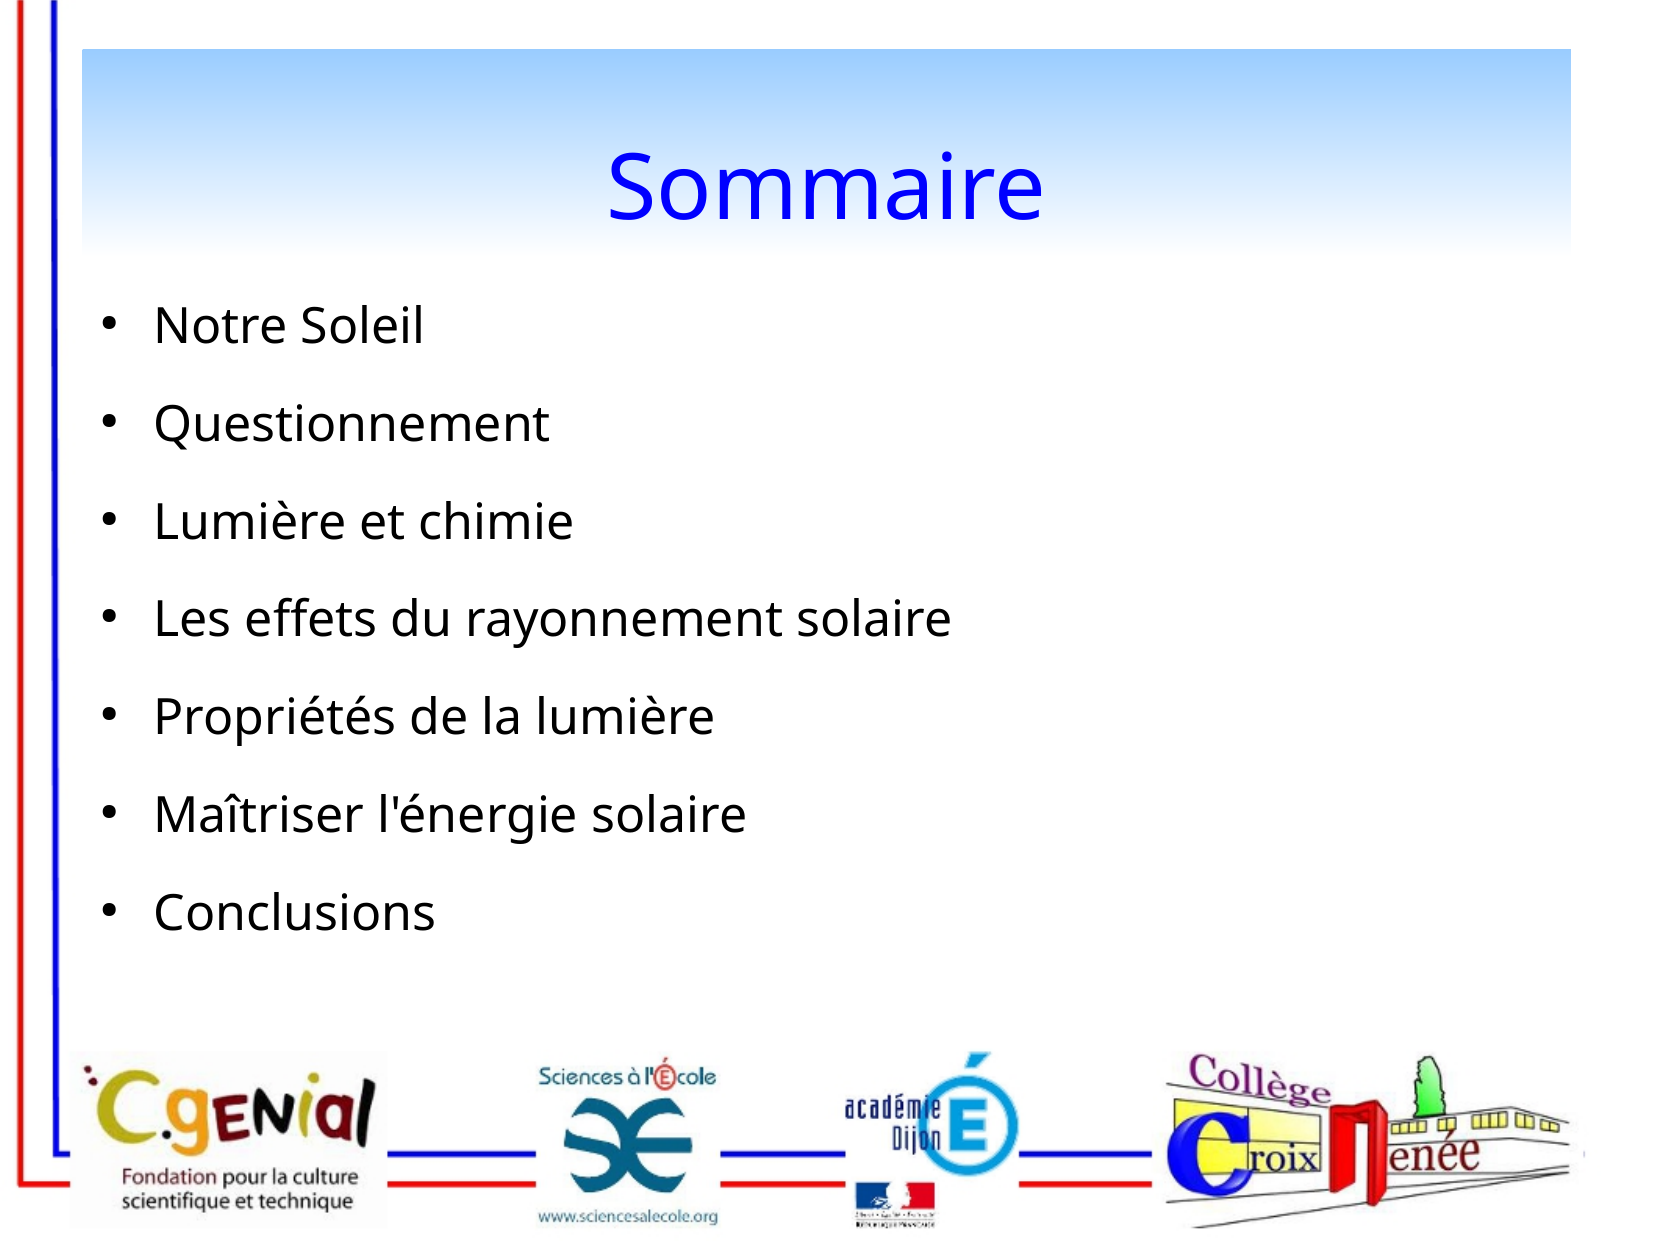

# Sommaire
Notre Soleil
Questionnement
Lumière et chimie
Les effets du rayonnement solaire
Propriétés de la lumière
Maîtriser l'énergie solaire
Conclusions